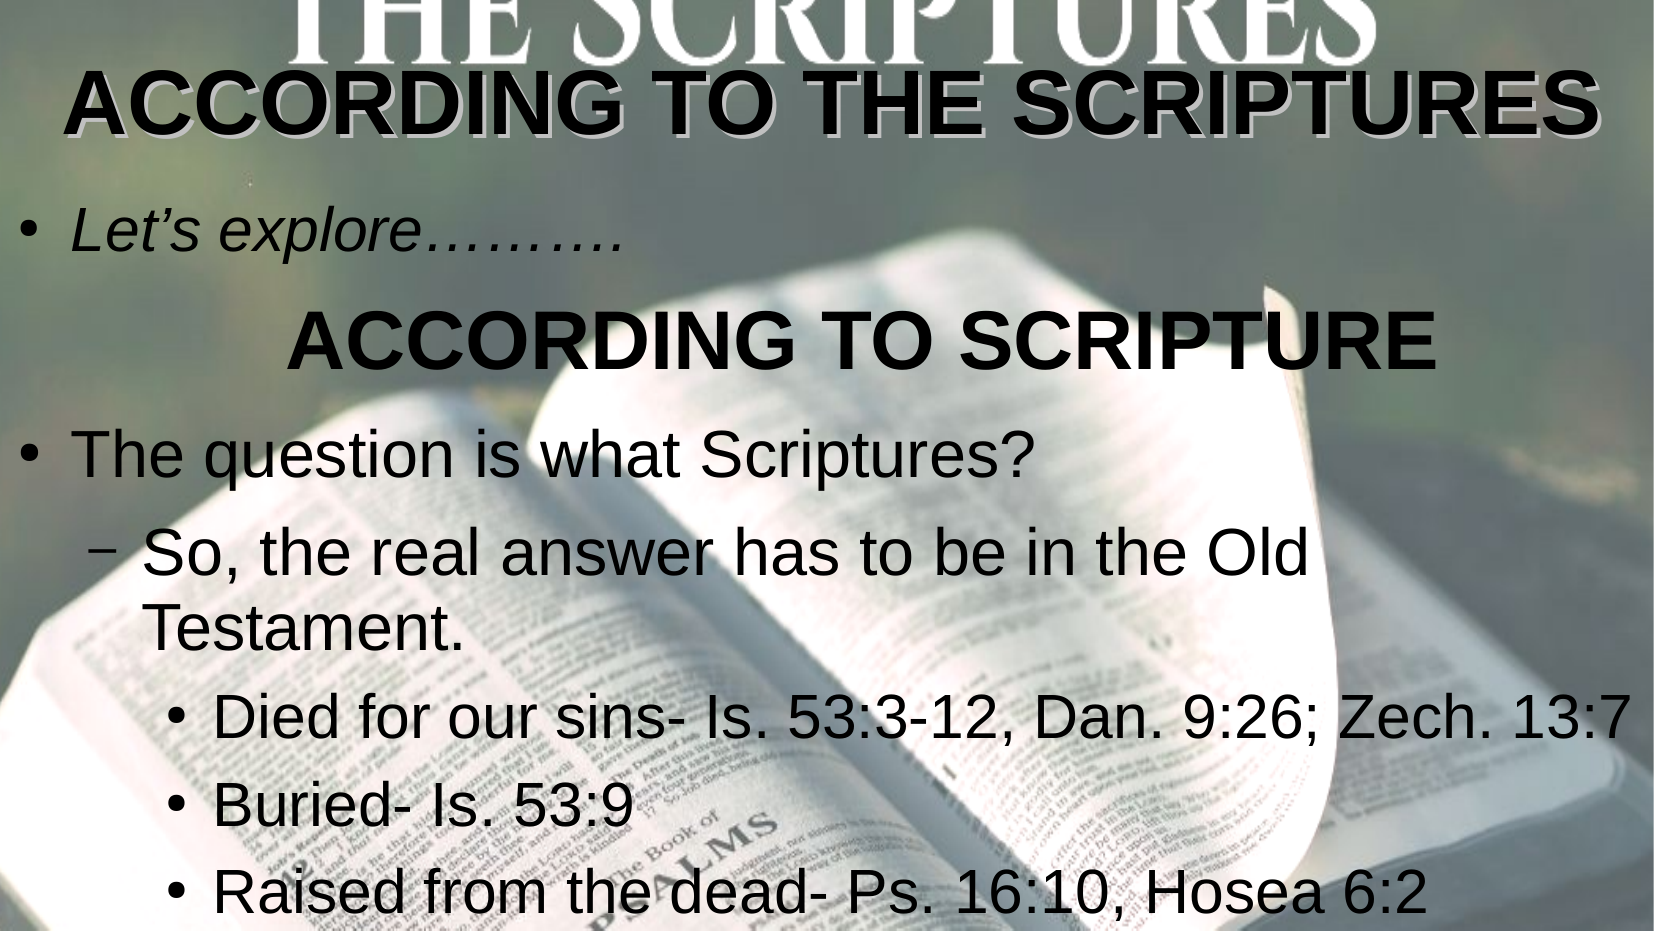

# ACCORDING TO THE SCRIPTURES
Let’s explore……….
ACCORDING TO SCRIPTURE
The question is what Scriptures?
So, the real answer has to be in the Old Testament.
Died for our sins- Is. 53:3-12, Dan. 9:26; Zech. 13:7
Buried- Is. 53:9
Raised from the dead- Ps. 16:10, Hosea 6:2